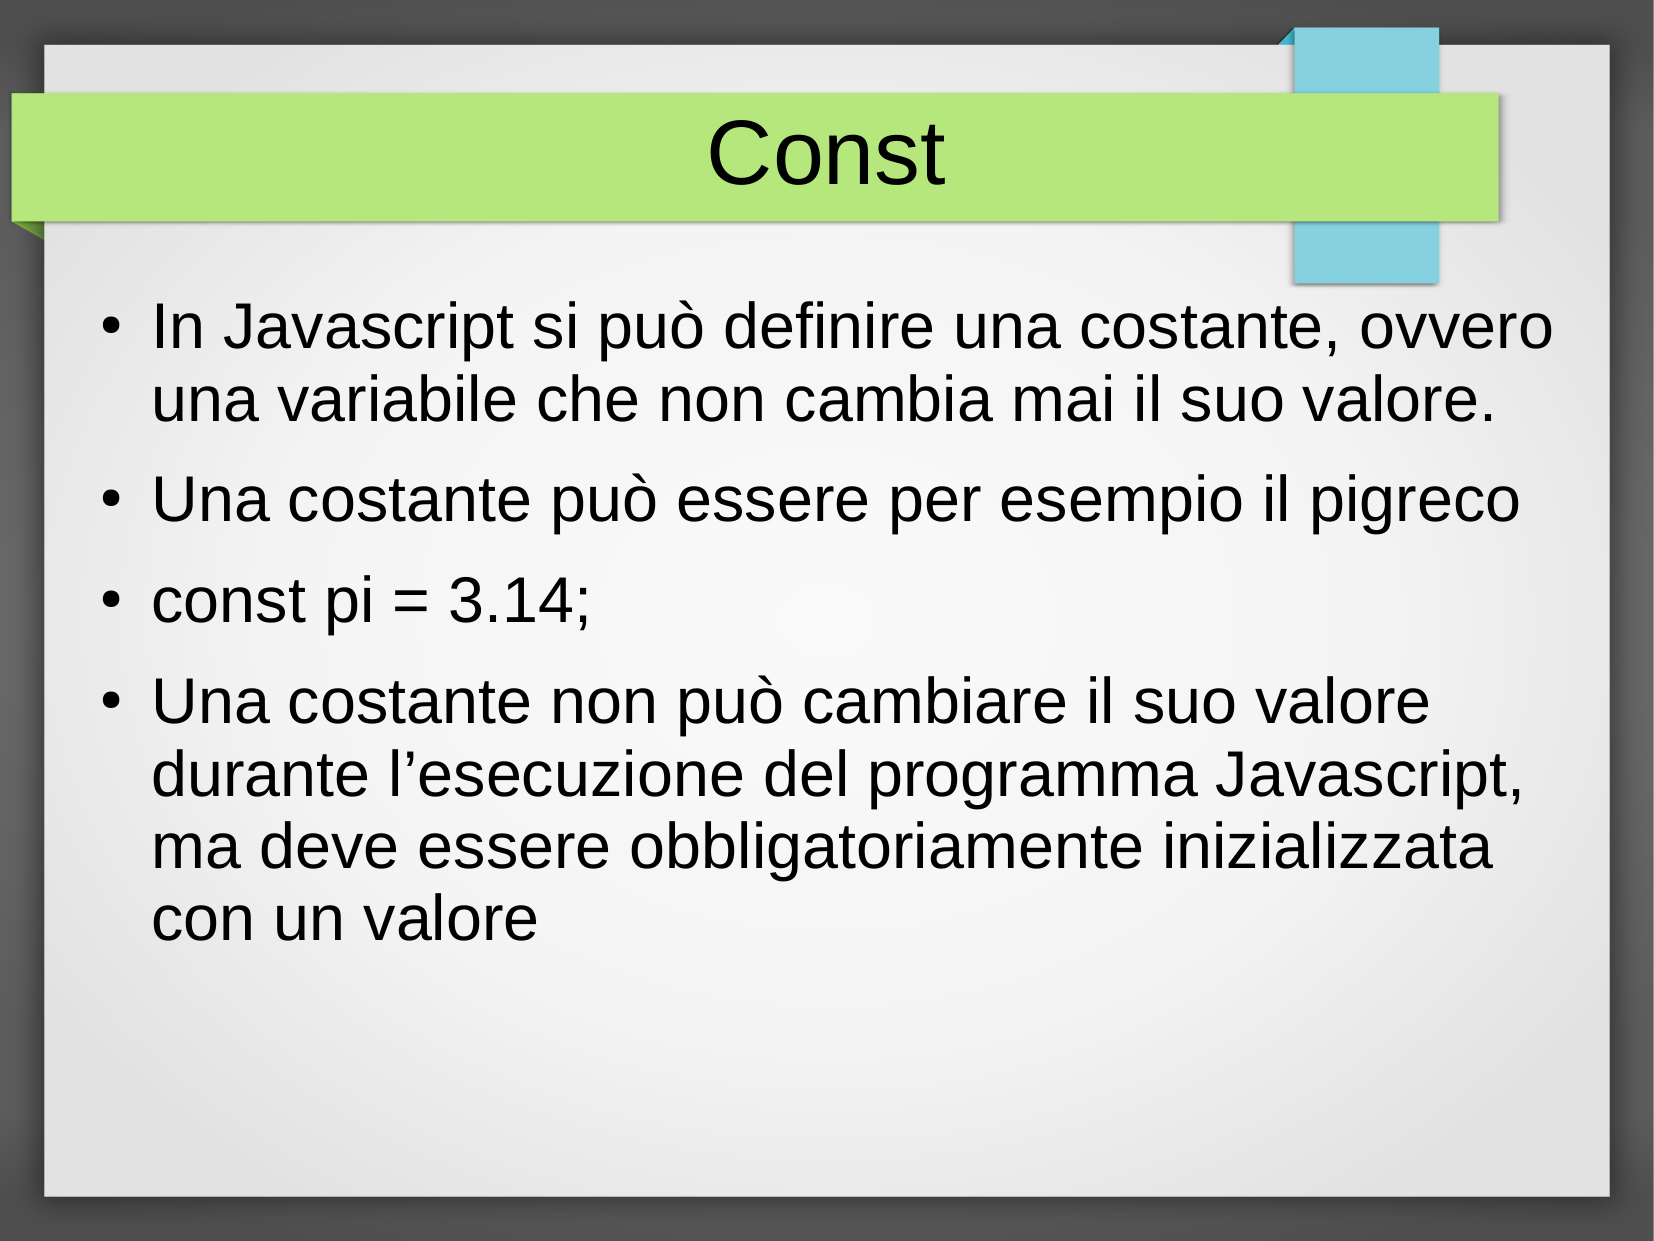

# Const
In Javascript si può definire una costante, ovvero una variabile che non cambia mai il suo valore.
Una costante può essere per esempio il pigreco
const pi = 3.14;
Una costante non può cambiare il suo valore durante l’esecuzione del programma Javascript, ma deve essere obbligatoriamente inizializzata con un valore